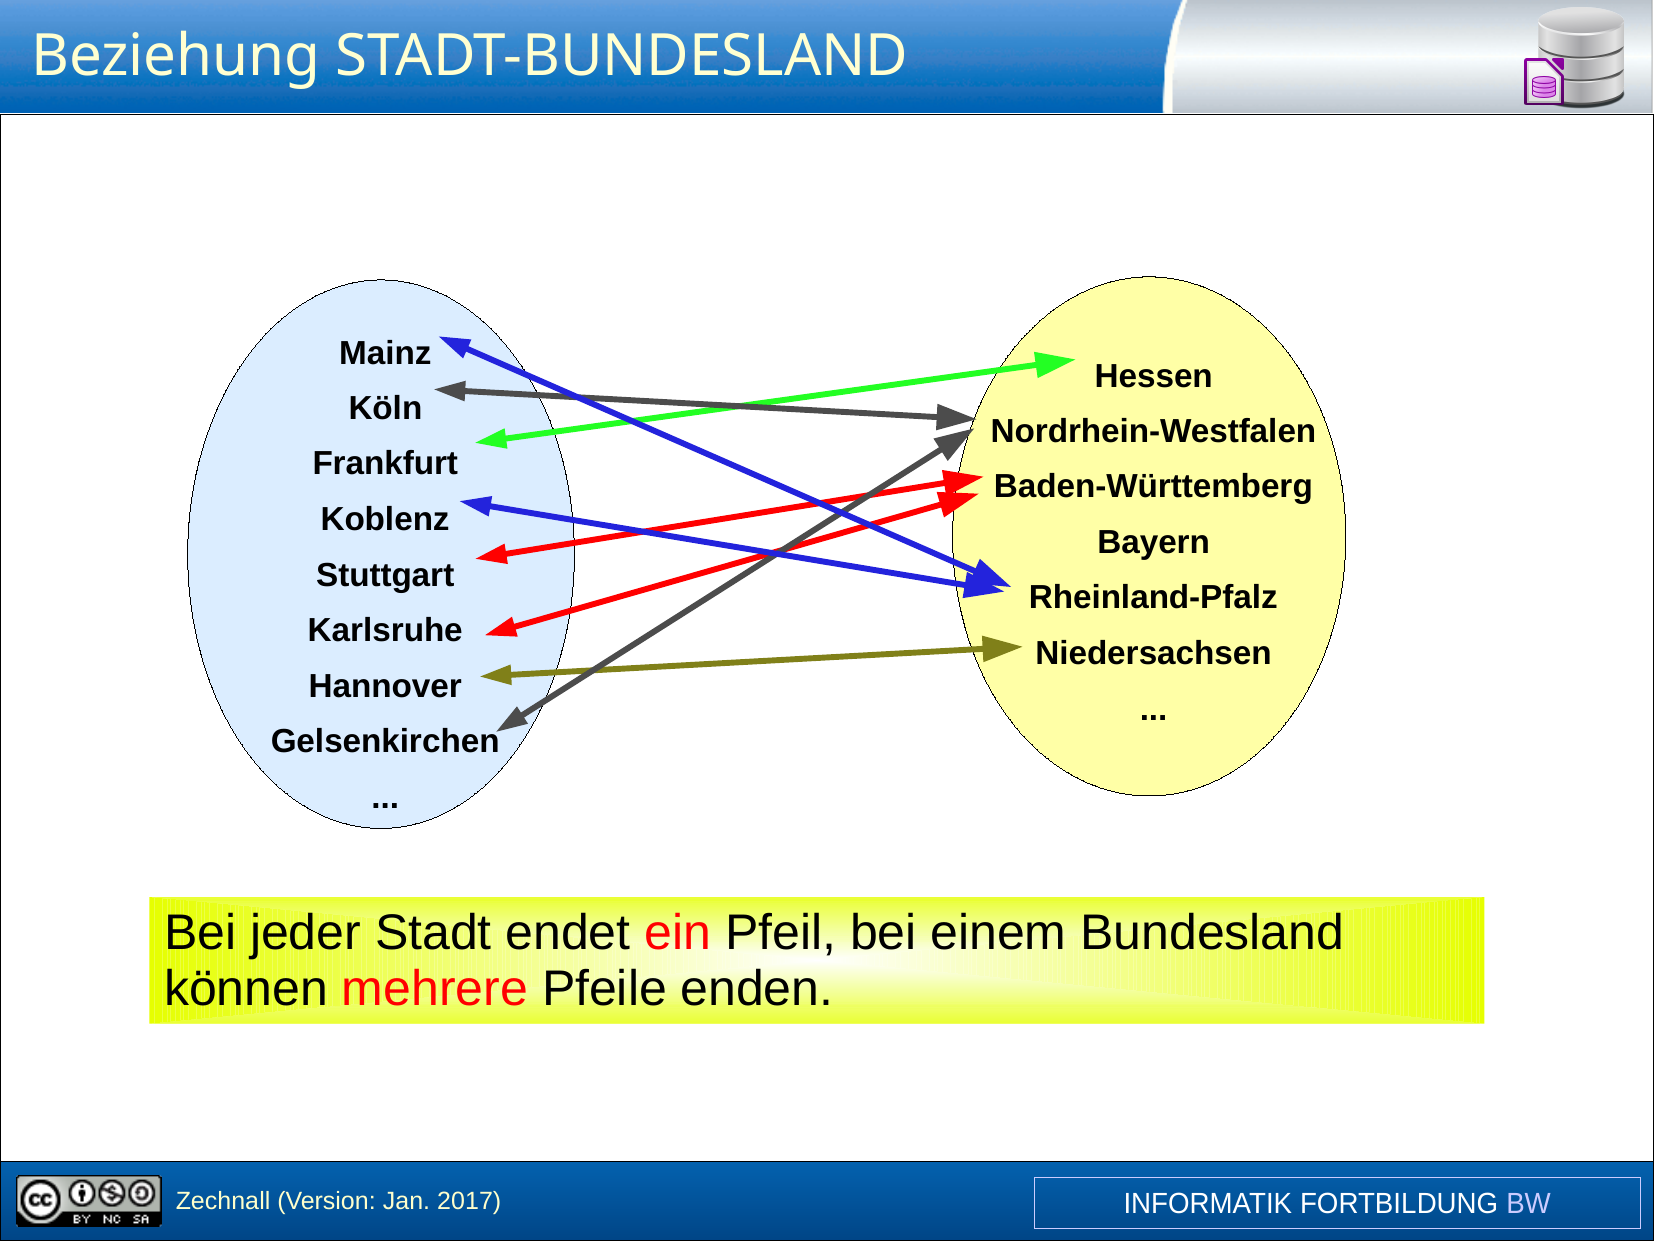

# Beziehung STADT-BUNDESLAND
Hessen
Nordrhein-Westfalen
Baden-Württemberg
Bayern
Rheinland-Pfalz
Niedersachsen
...
Mainz
Köln
Frankfurt
Koblenz
Stuttgart
Karlsruhe
Hannover
Gelsenkirchen
...
Bei jeder Stadt endet ein Pfeil, bei einem Bundesland können mehrere Pfeile enden.